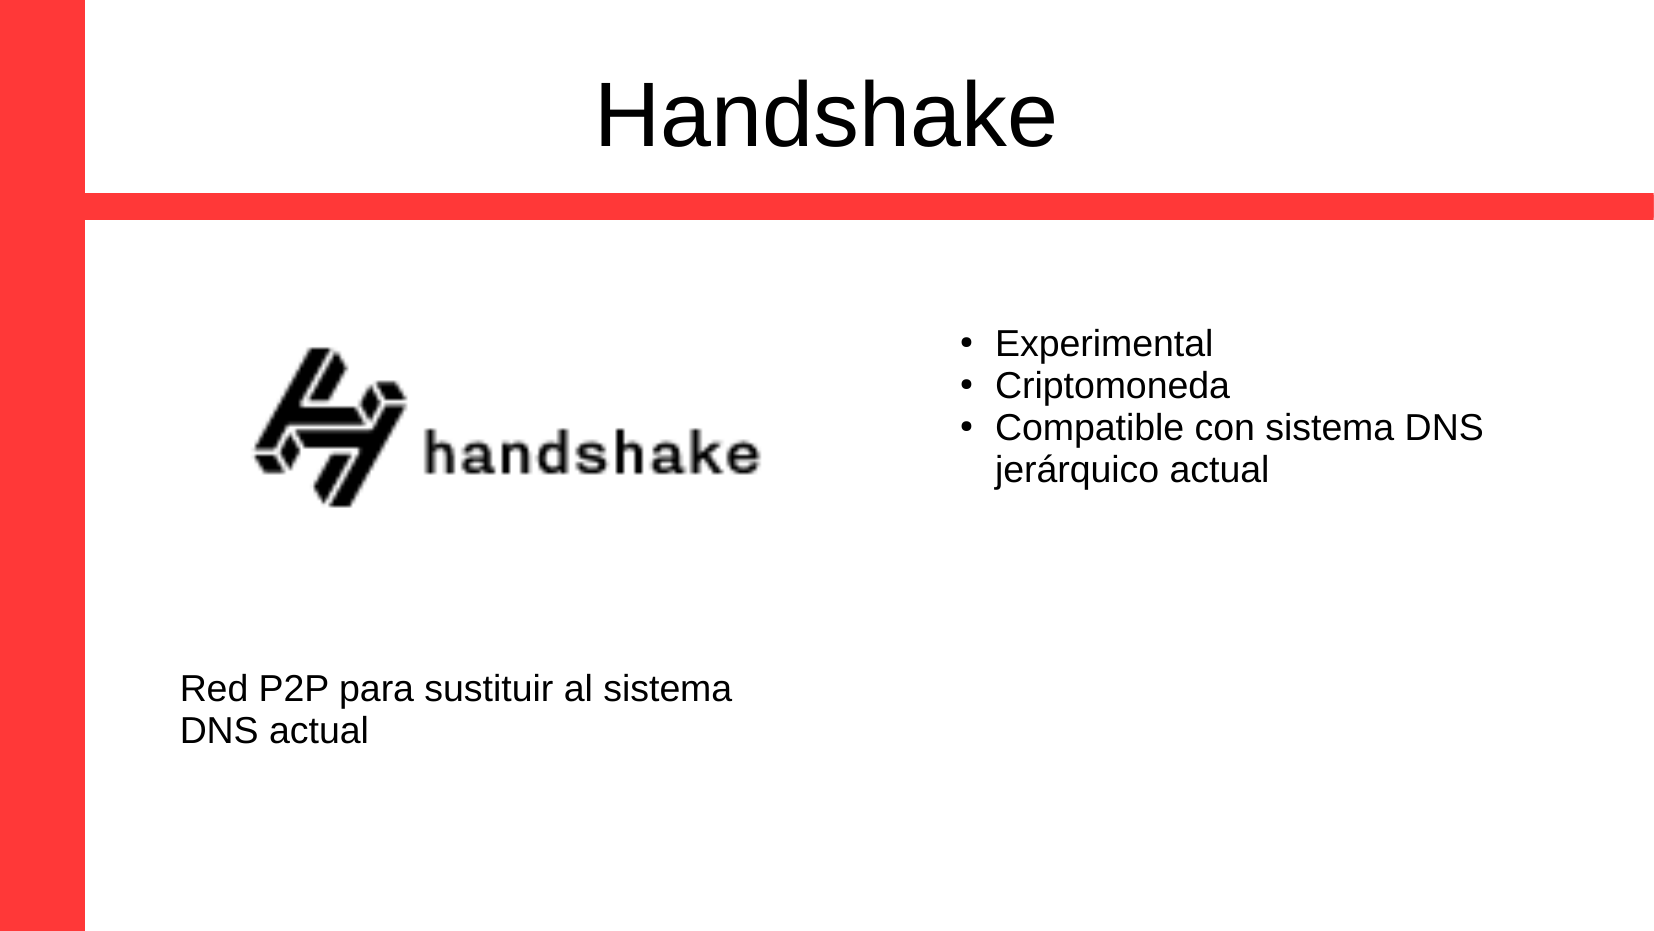

# Handshake
Experimental
Criptomoneda
Compatible con sistema DNS jerárquico actual
Red P2P para sustituir al sistema DNS actual